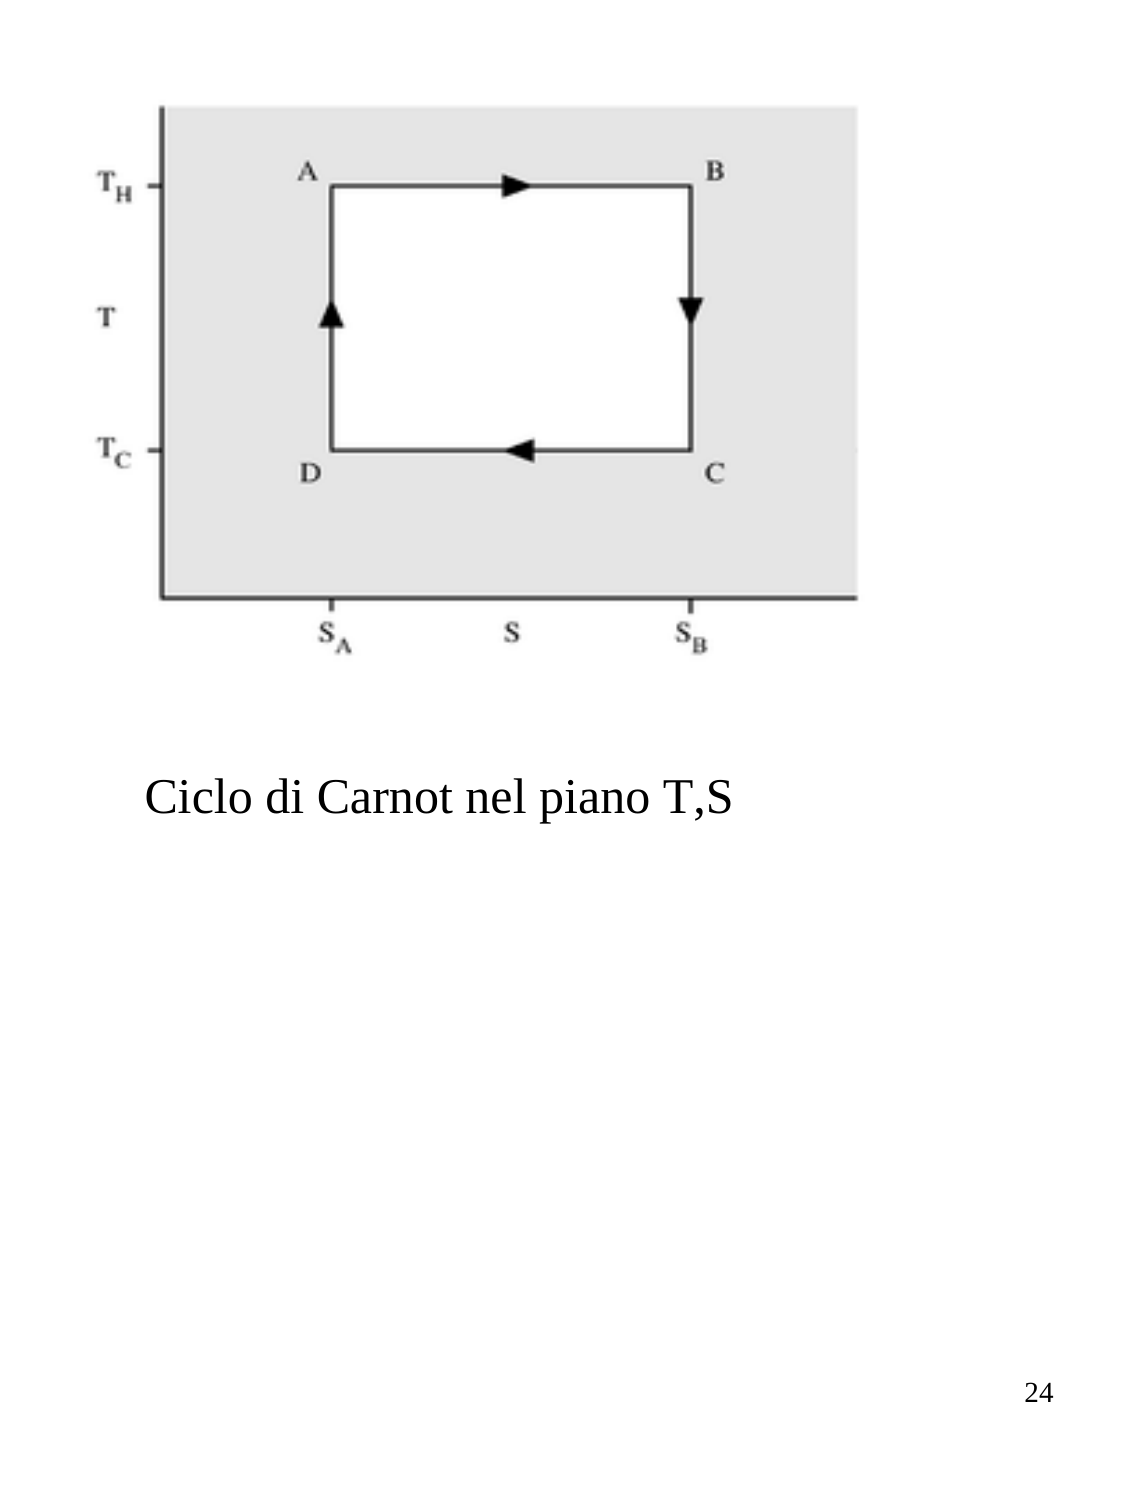

Ciclo di Carnot nel piano T,S
Per gas monoatomico.